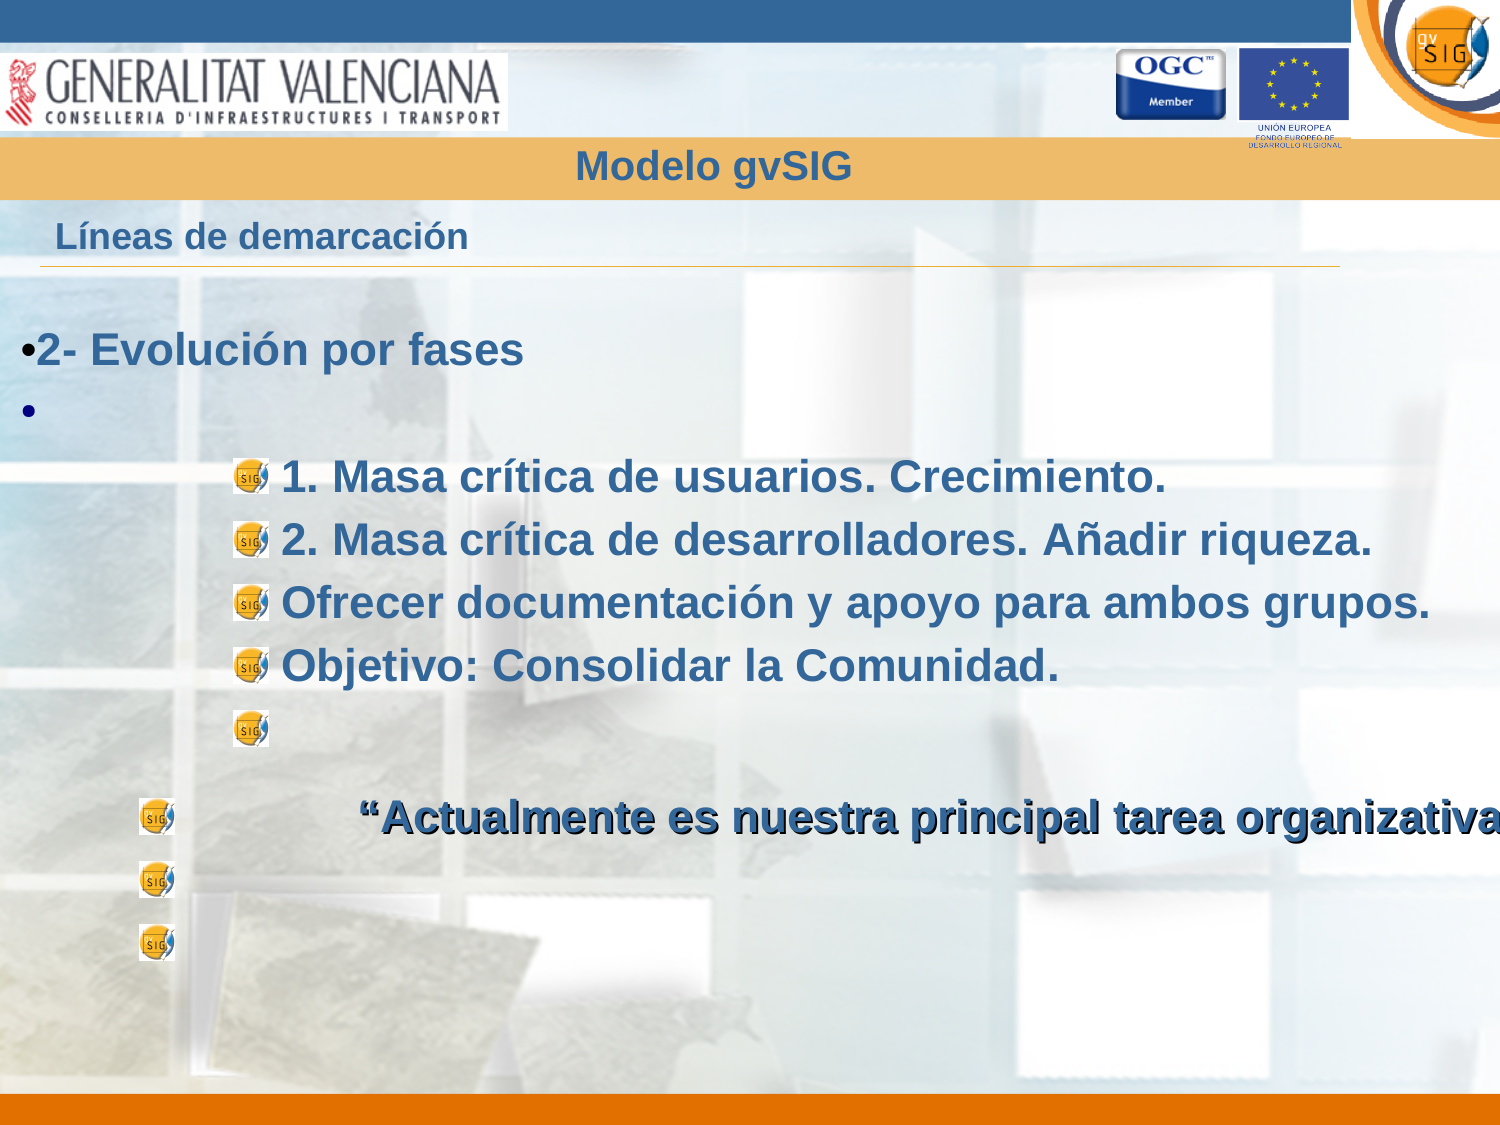

Modelo gvSIG
Líneas de demarcación
2- Evolución por fases
 1. Masa crítica de usuarios. Crecimiento.
 2. Masa crítica de desarrolladores. Añadir riqueza.
 Ofrecer documentación y apoyo para ambos grupos.
 Objetivo: Consolidar la Comunidad.
			“Actualmente es nuestra principal tarea organizativa”